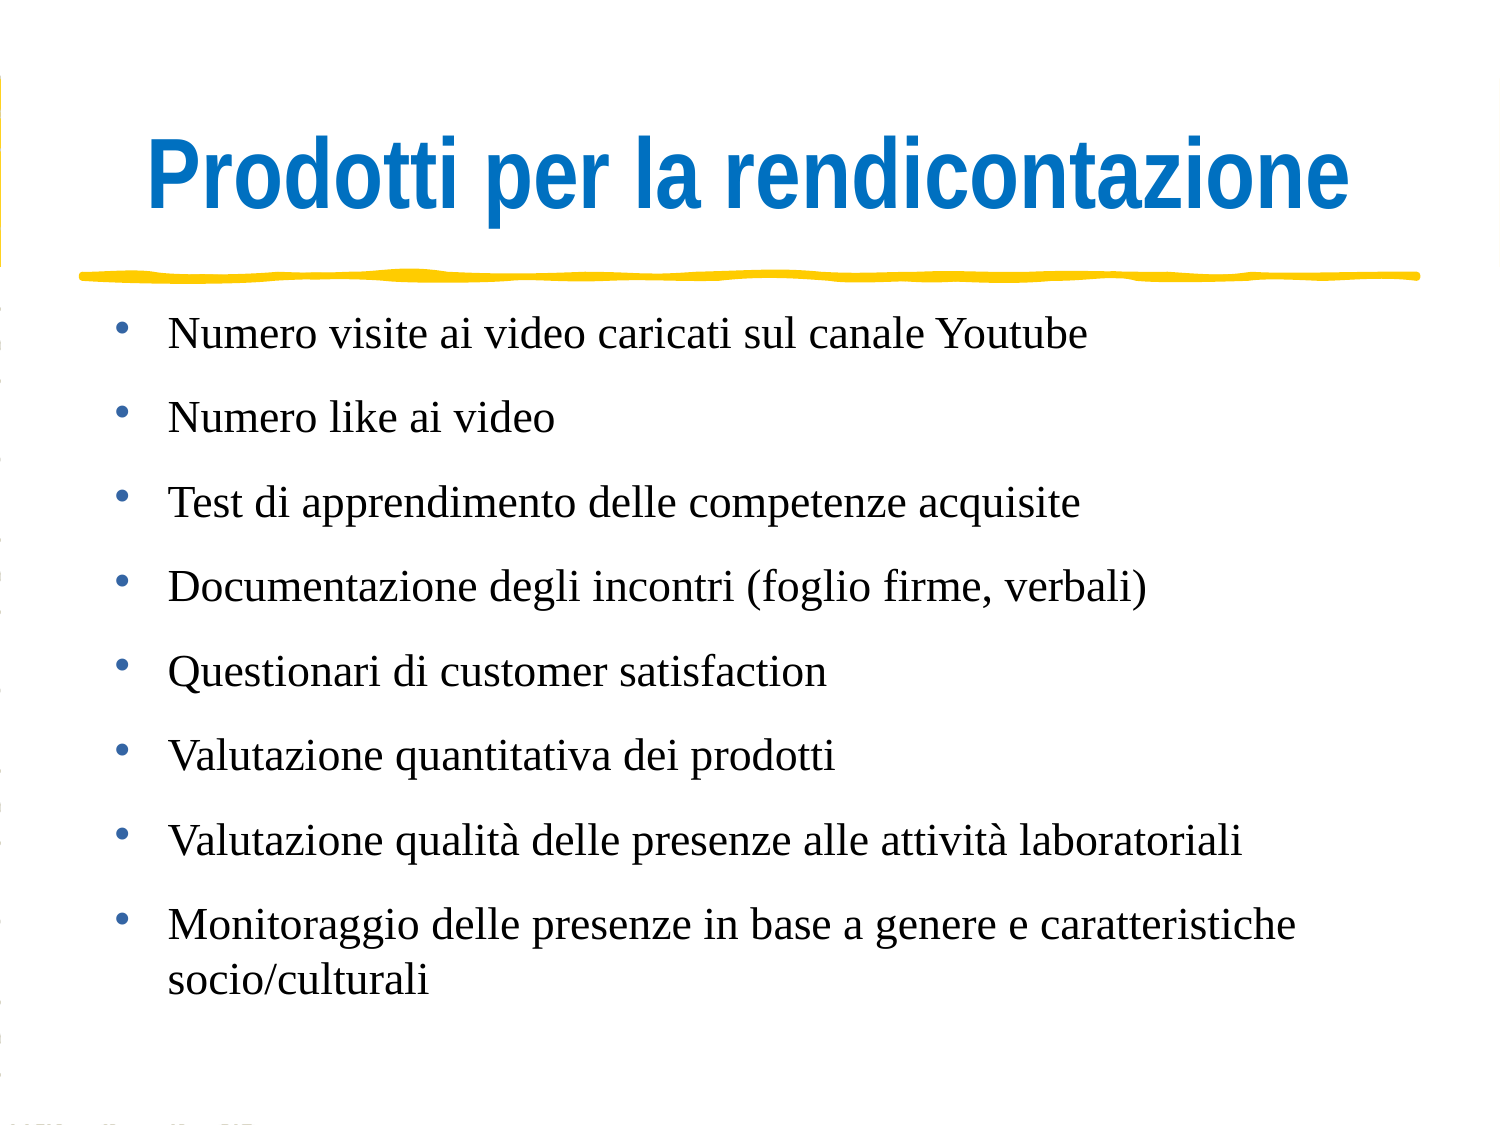

# Prodotti per la rendicontazione
Numero visite ai video caricati sul canale Youtube
Numero like ai video
Test di apprendimento delle competenze acquisite
Documentazione degli incontri (foglio firme, verbali)
Questionari di customer satisfaction
Valutazione quantitativa dei prodotti
Valutazione qualità delle presenze alle attività laboratoriali
Monitoraggio delle presenze in base a genere e caratteristiche socio/culturali